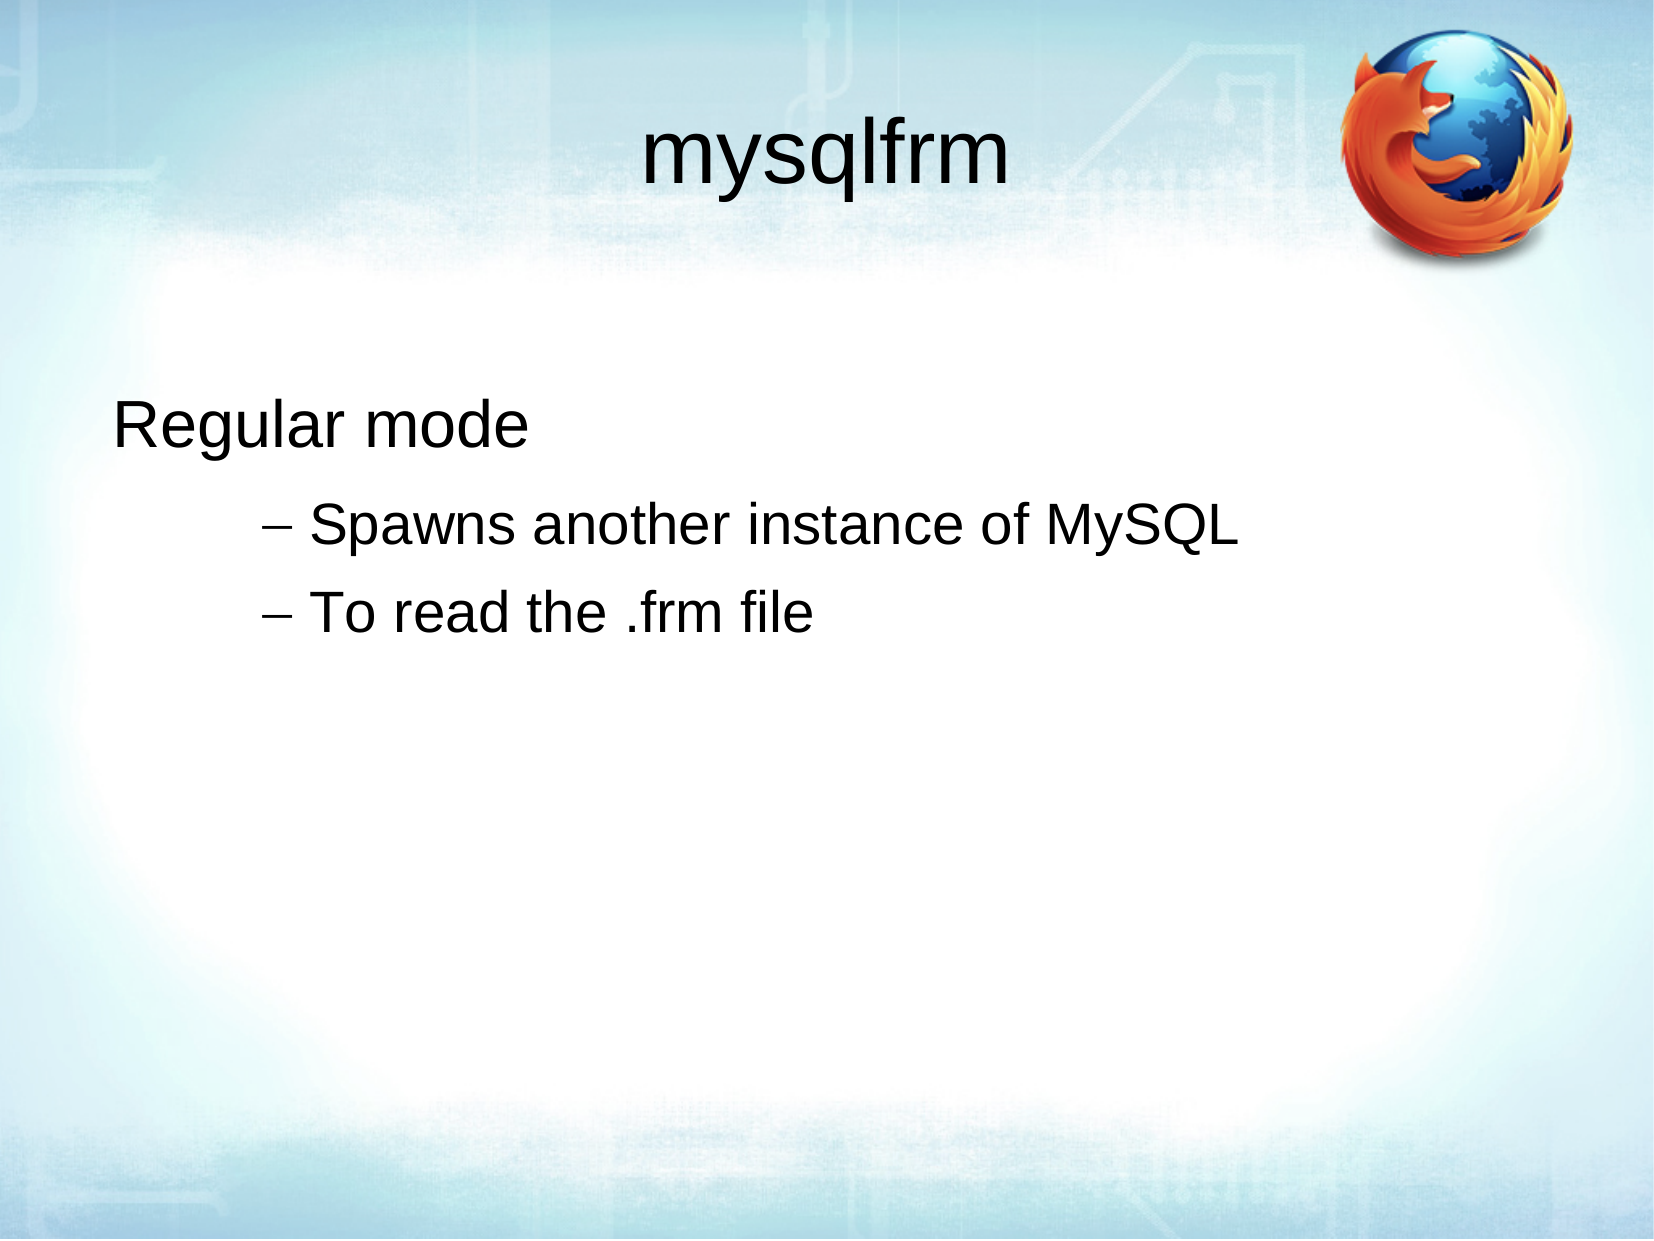

# mysqlfrm
Regular mode
Spawns another instance of MySQL
To read the .frm file